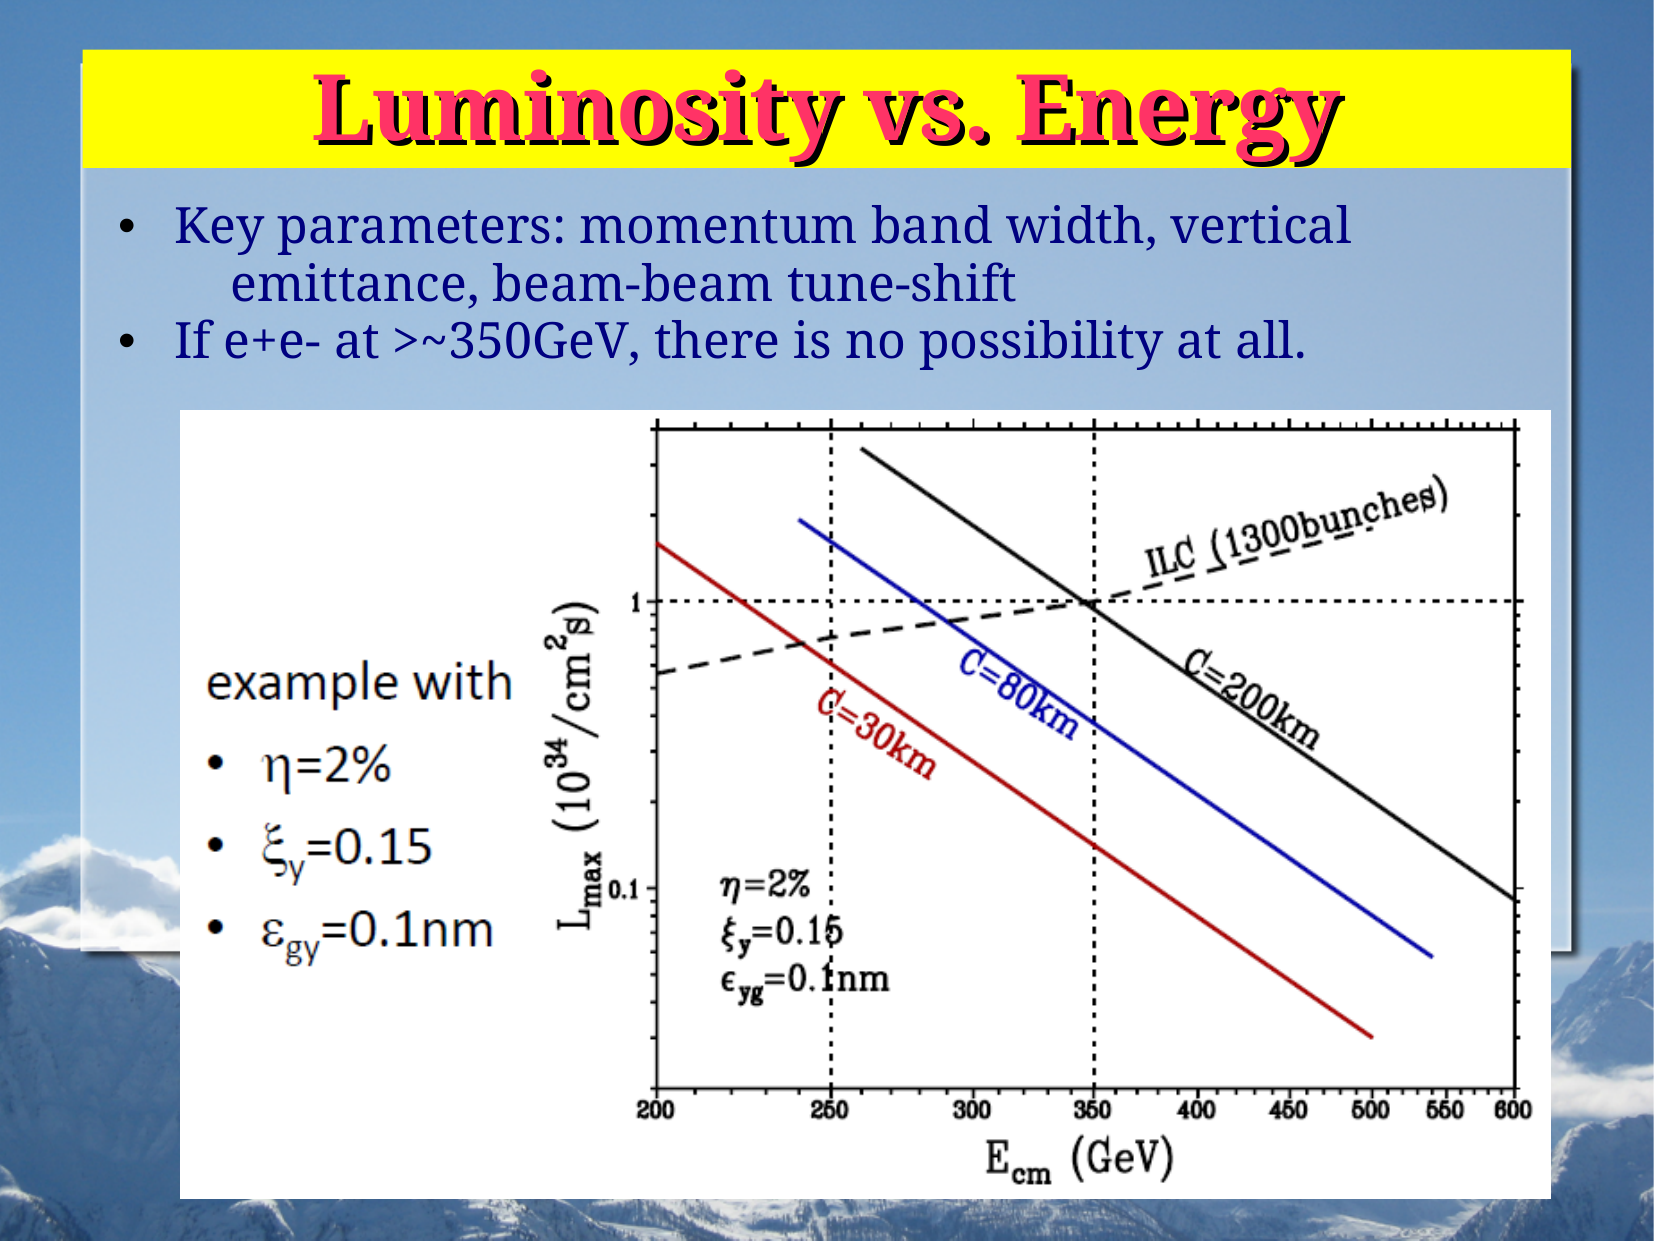

# Luminosity vs. Energy
Key parameters: momentum band width, vertical emittance, beam-beam tune-shift
If e+e- at >~350GeV, there is no possibility at all.